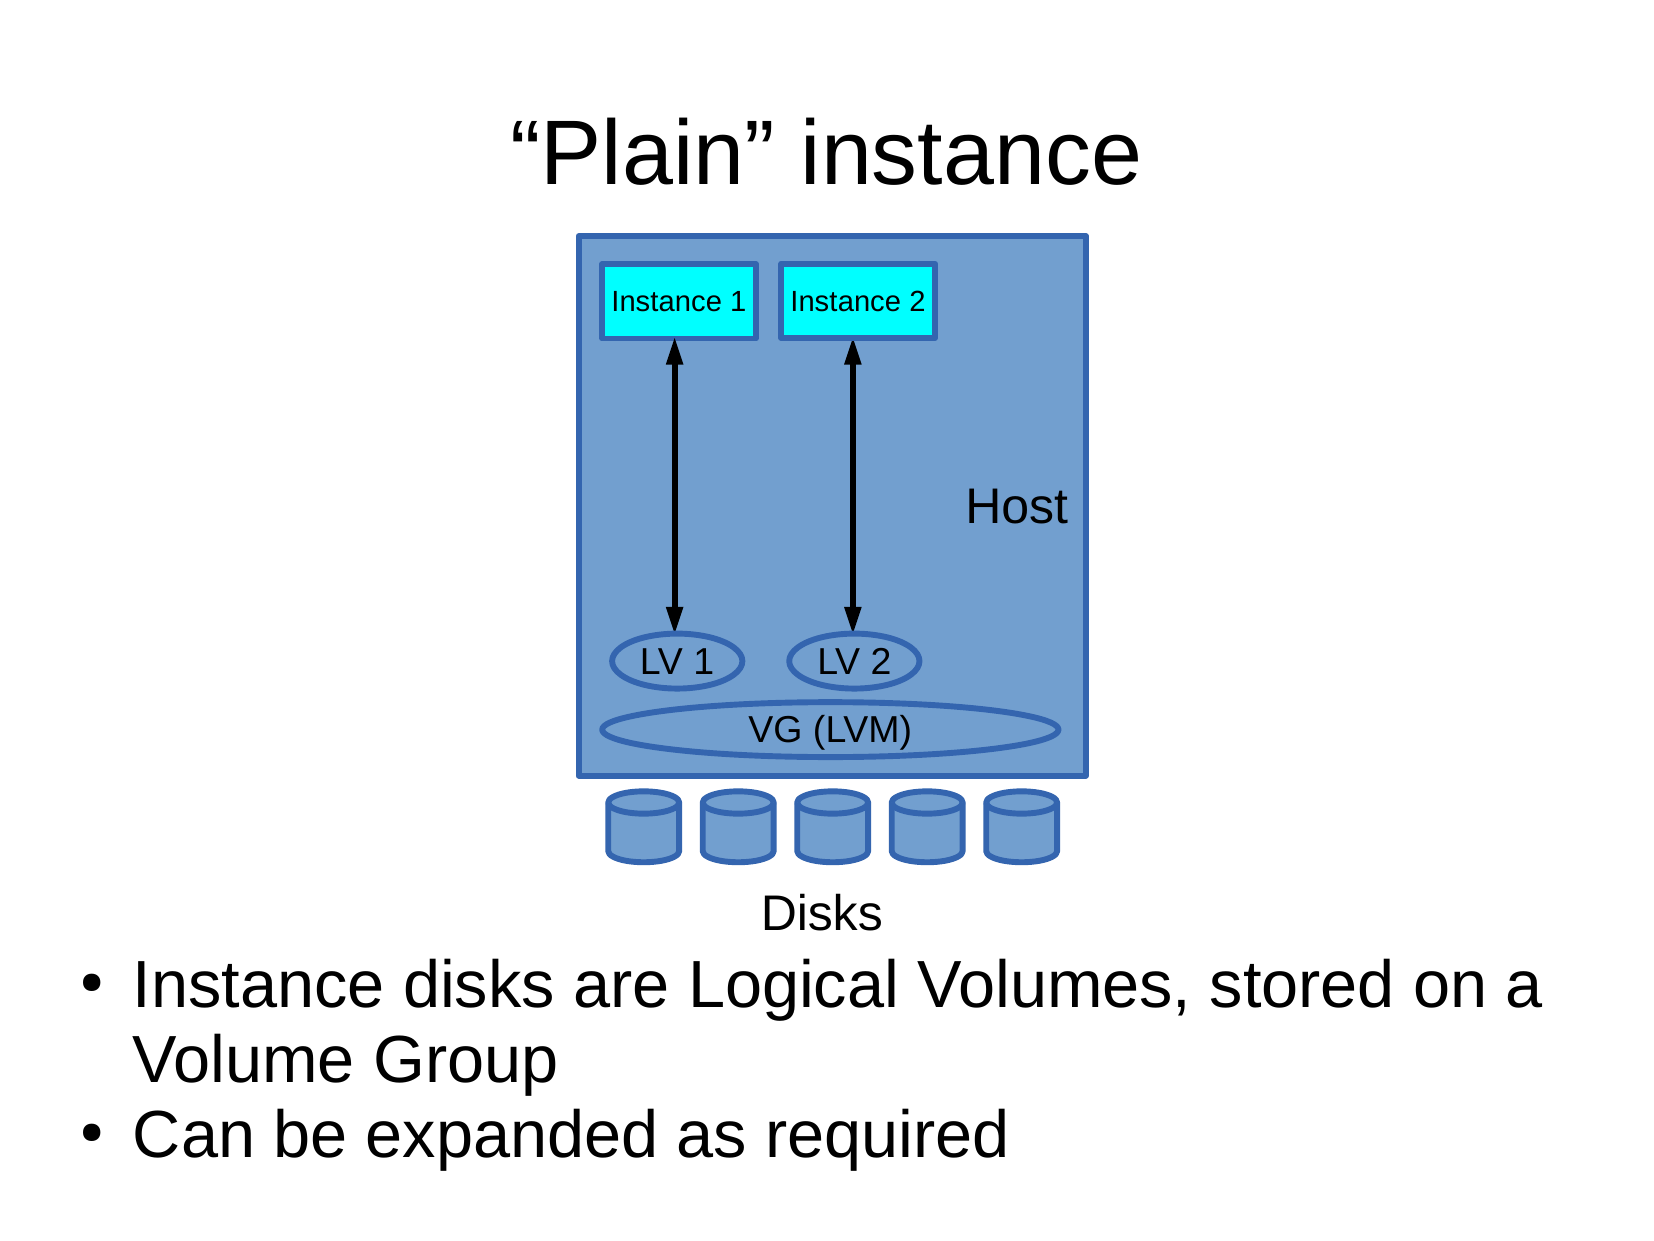

# “Plain” instance
Host
Instance 2
Instance 1
LV 1
LV 2
VG (LVM)
Disks
Instance disks are Logical Volumes, stored on a Volume Group
Can be expanded as required